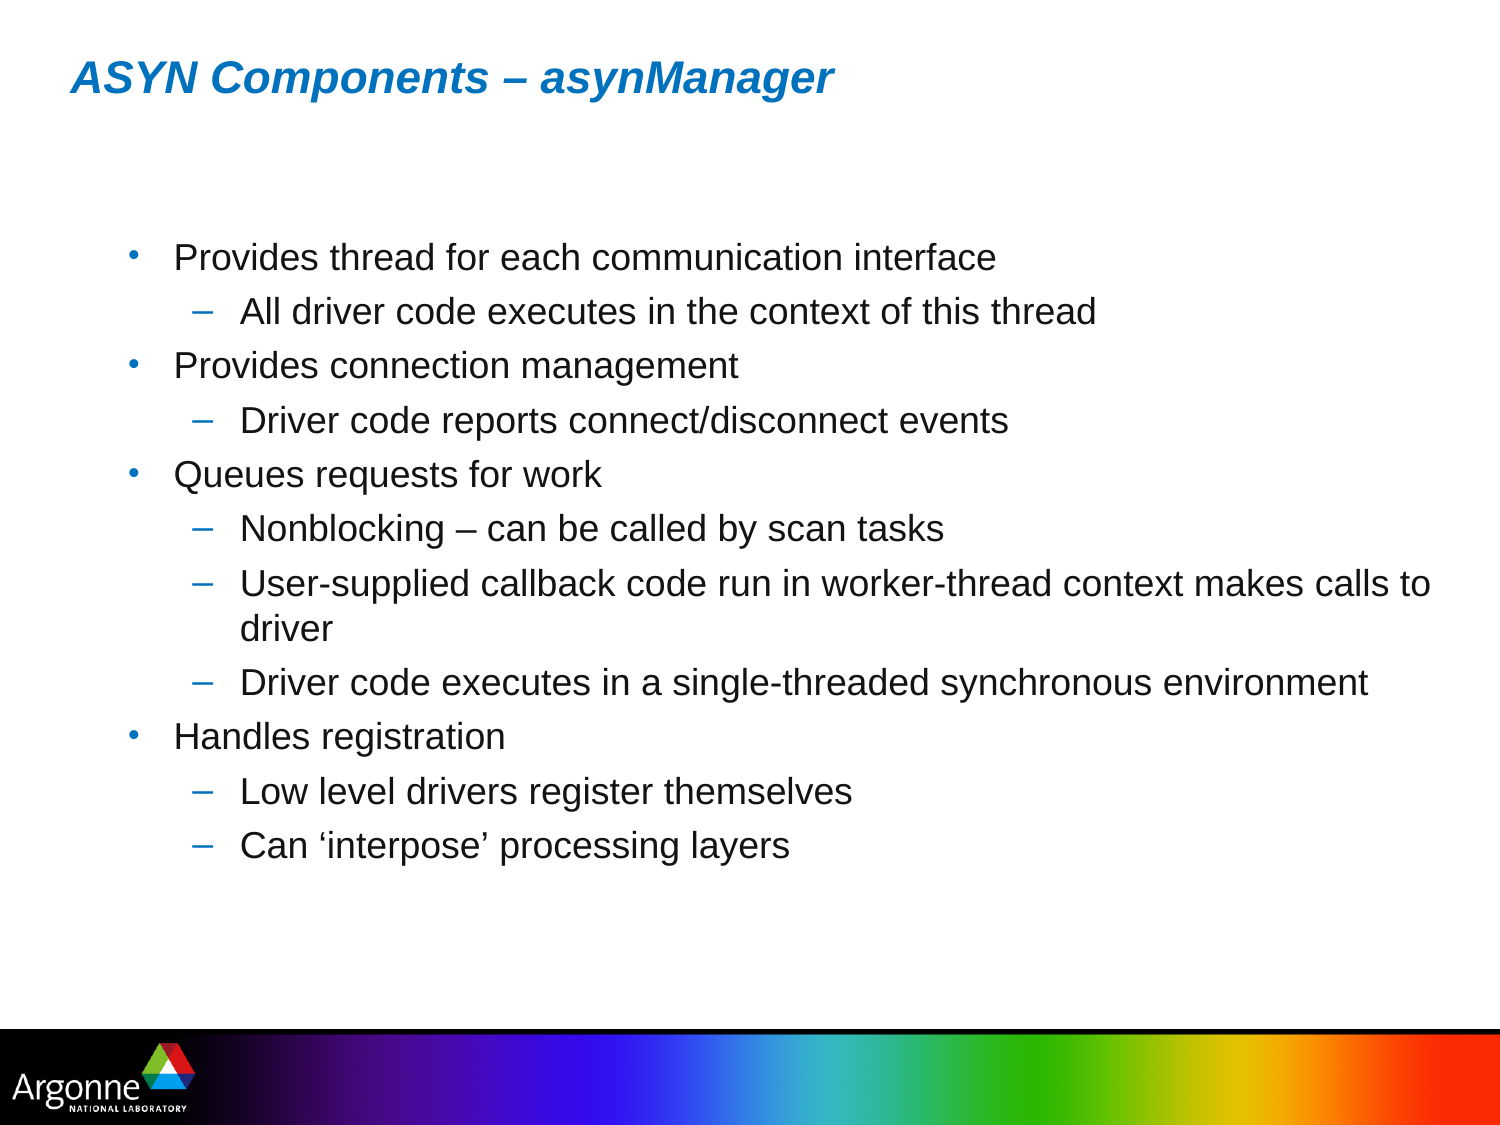

# ASYN Components – asynManager
Provides thread for each communication interface
All driver code executes in the context of this thread
Provides connection management
Driver code reports connect/disconnect events
Queues requests for work
Nonblocking – can be called by scan tasks
User-supplied callback code run in worker-thread context makes calls to driver
Driver code executes in a single-threaded synchronous environment
Handles registration
Low level drivers register themselves
Can ‘interpose’ processing layers